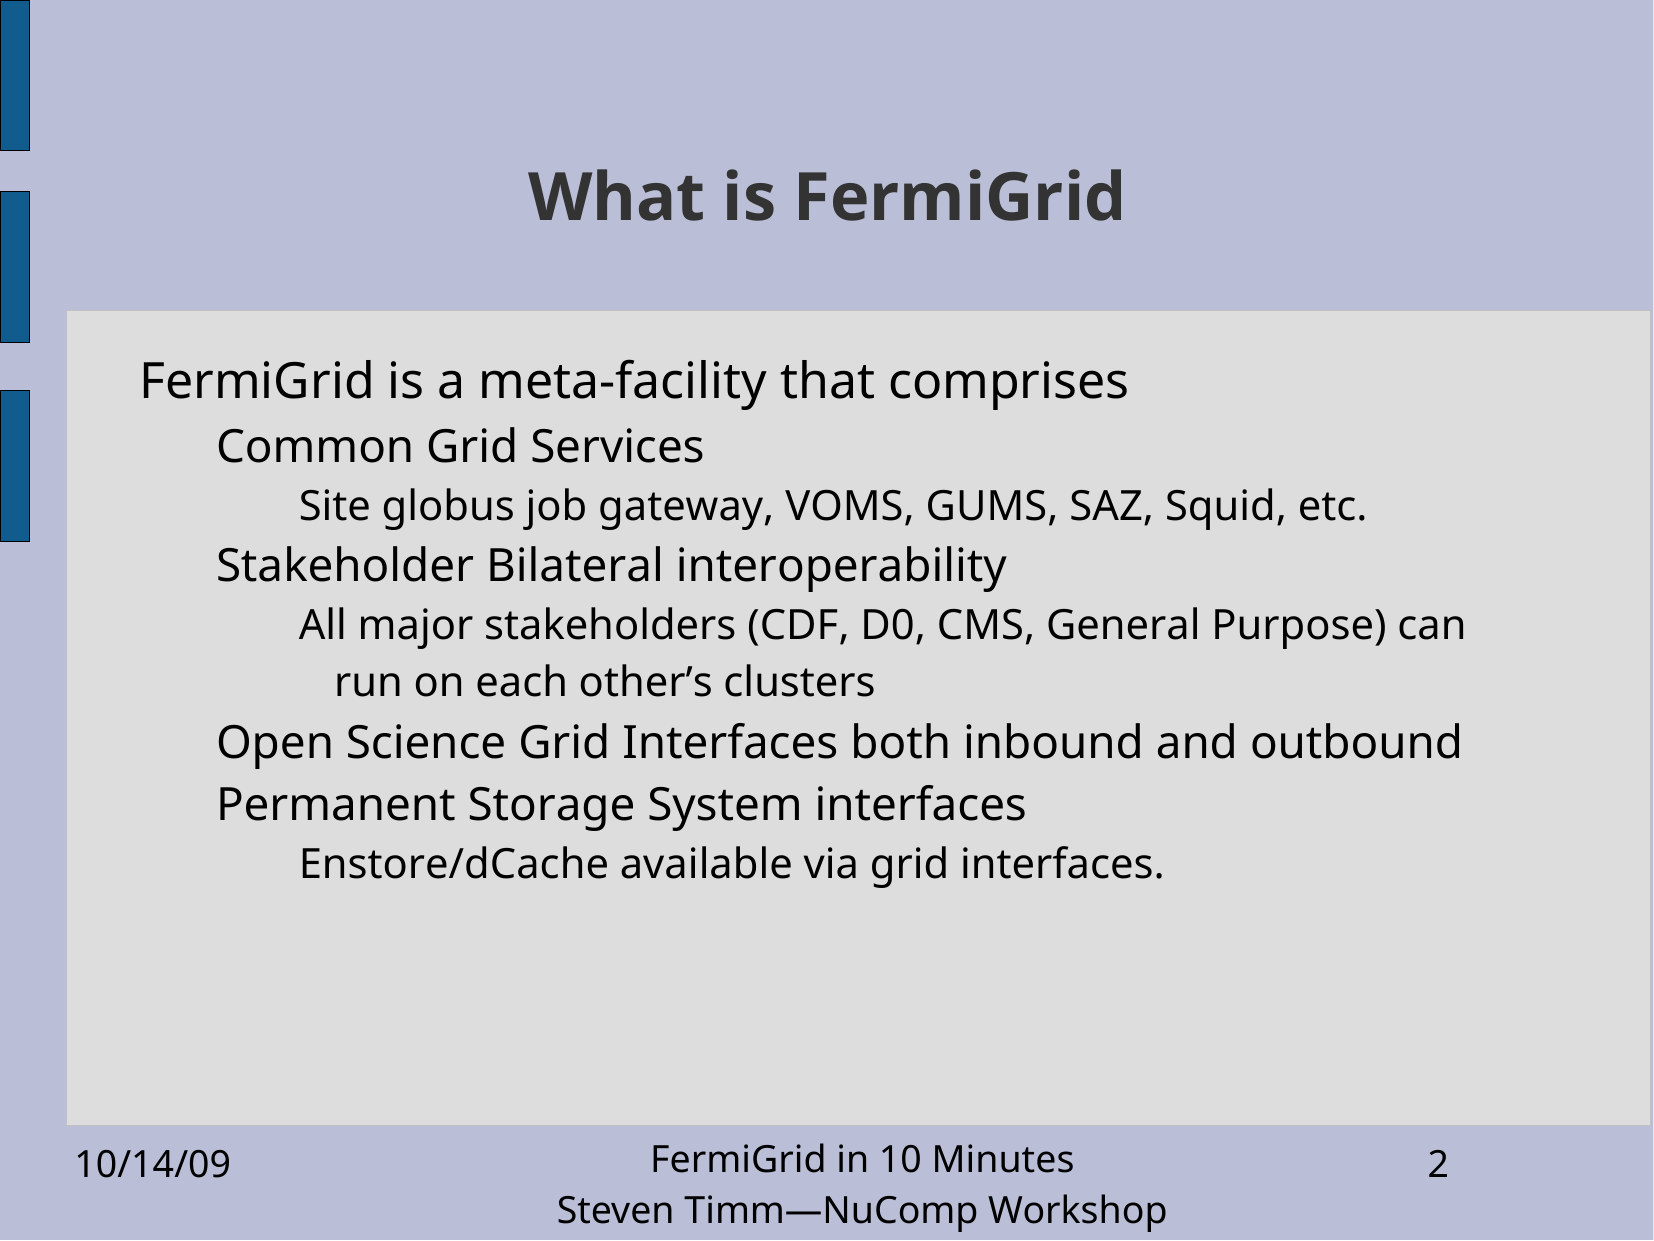

# What is FermiGrid
FermiGrid is a meta-facility that comprises
Common Grid Services
Site globus job gateway, VOMS, GUMS, SAZ, Squid, etc.
Stakeholder Bilateral interoperability
All major stakeholders (CDF, D0, CMS, General Purpose) can run on each other’s clusters
Open Science Grid Interfaces both inbound and outbound
Permanent Storage System interfaces
Enstore/dCache available via grid interfaces.